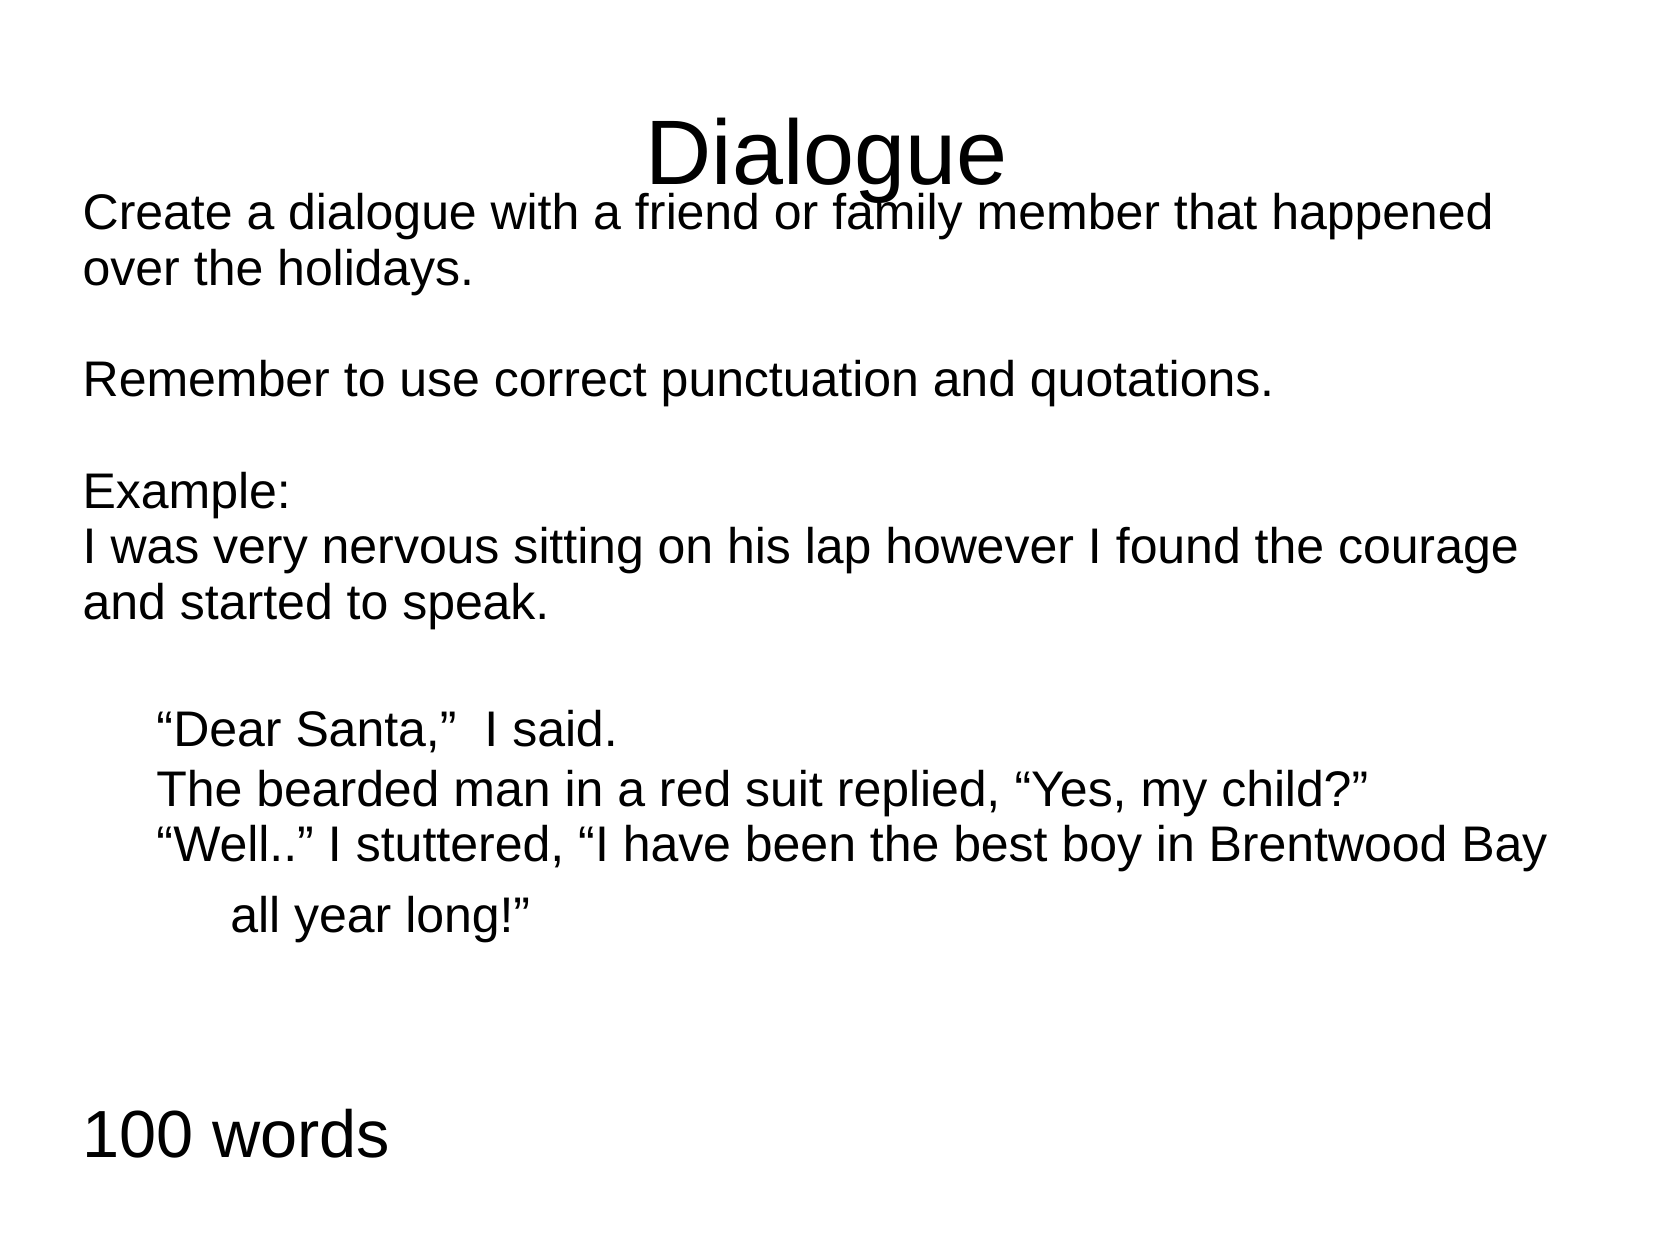

# Dialogue
Create a dialogue with a friend or family member that happened over the holidays.
Remember to use correct punctuation and quotations.
Example:
I was very nervous sitting on his lap however I found the courage and started to speak.
	“Dear Santa,” I said.
	The bearded man in a red suit replied, “Yes, my child?”
	“Well..” I stuttered, “I have been the best boy in Brentwood Bay 		all year long!”
100 words